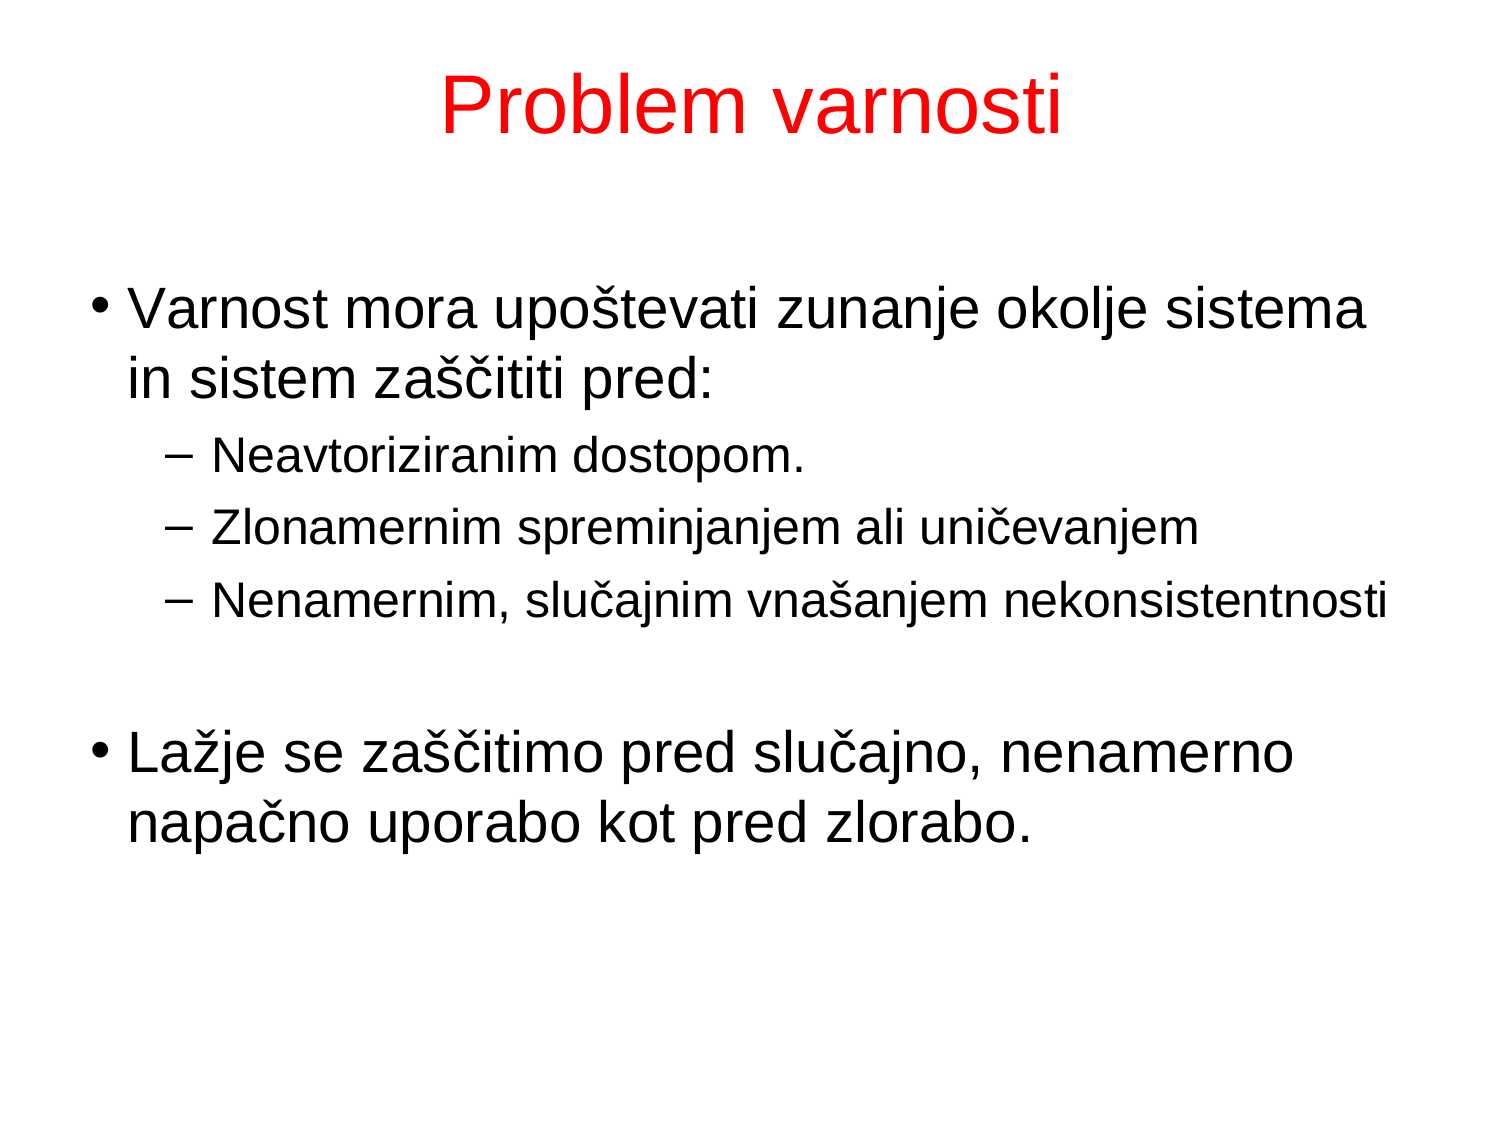

# Problem varnosti
Varnost mora upoštevati zunanje okolje sistema in sistem zaščititi pred:
Neavtoriziranim dostopom.
Zlonamernim spreminjanjem ali uničevanjem
Nenamernim, slučajnim vnašanjem nekonsistentnosti
Lažje se zaščitimo pred slučajno, nenamerno napačno uporabo kot pred zlorabo.